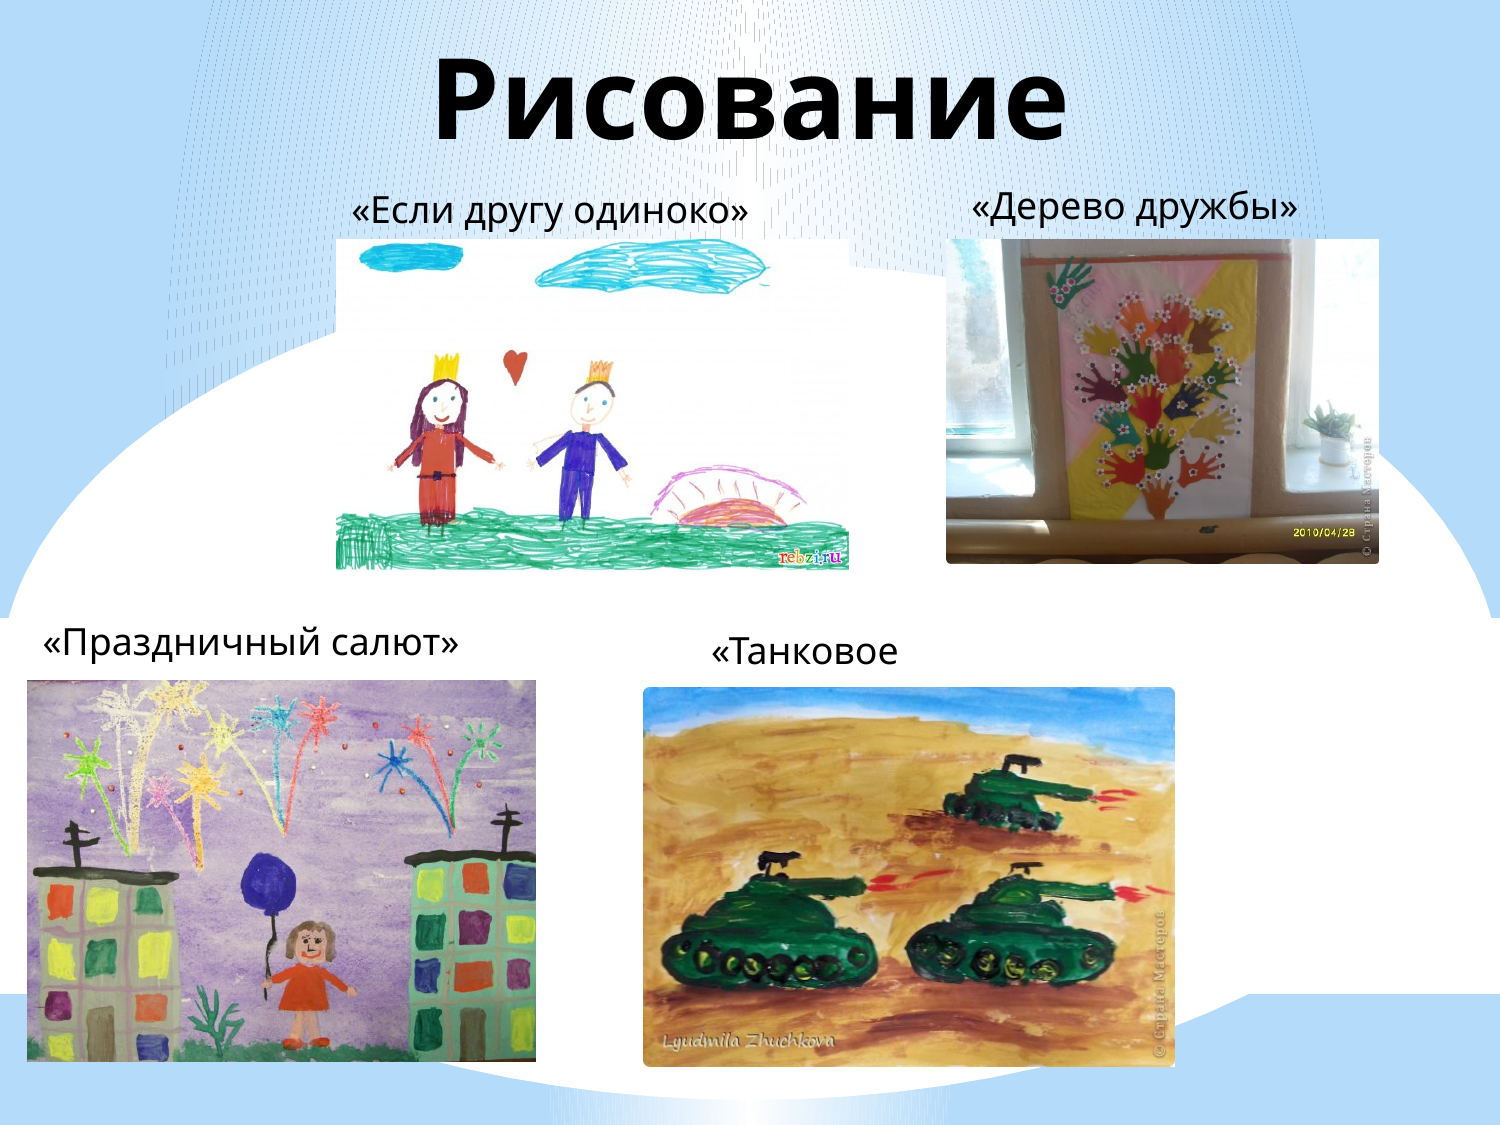

Рисование
«Дерево дружбы»
«Если другу одиноко»
«Праздничный салют»
«Танковое сражение»